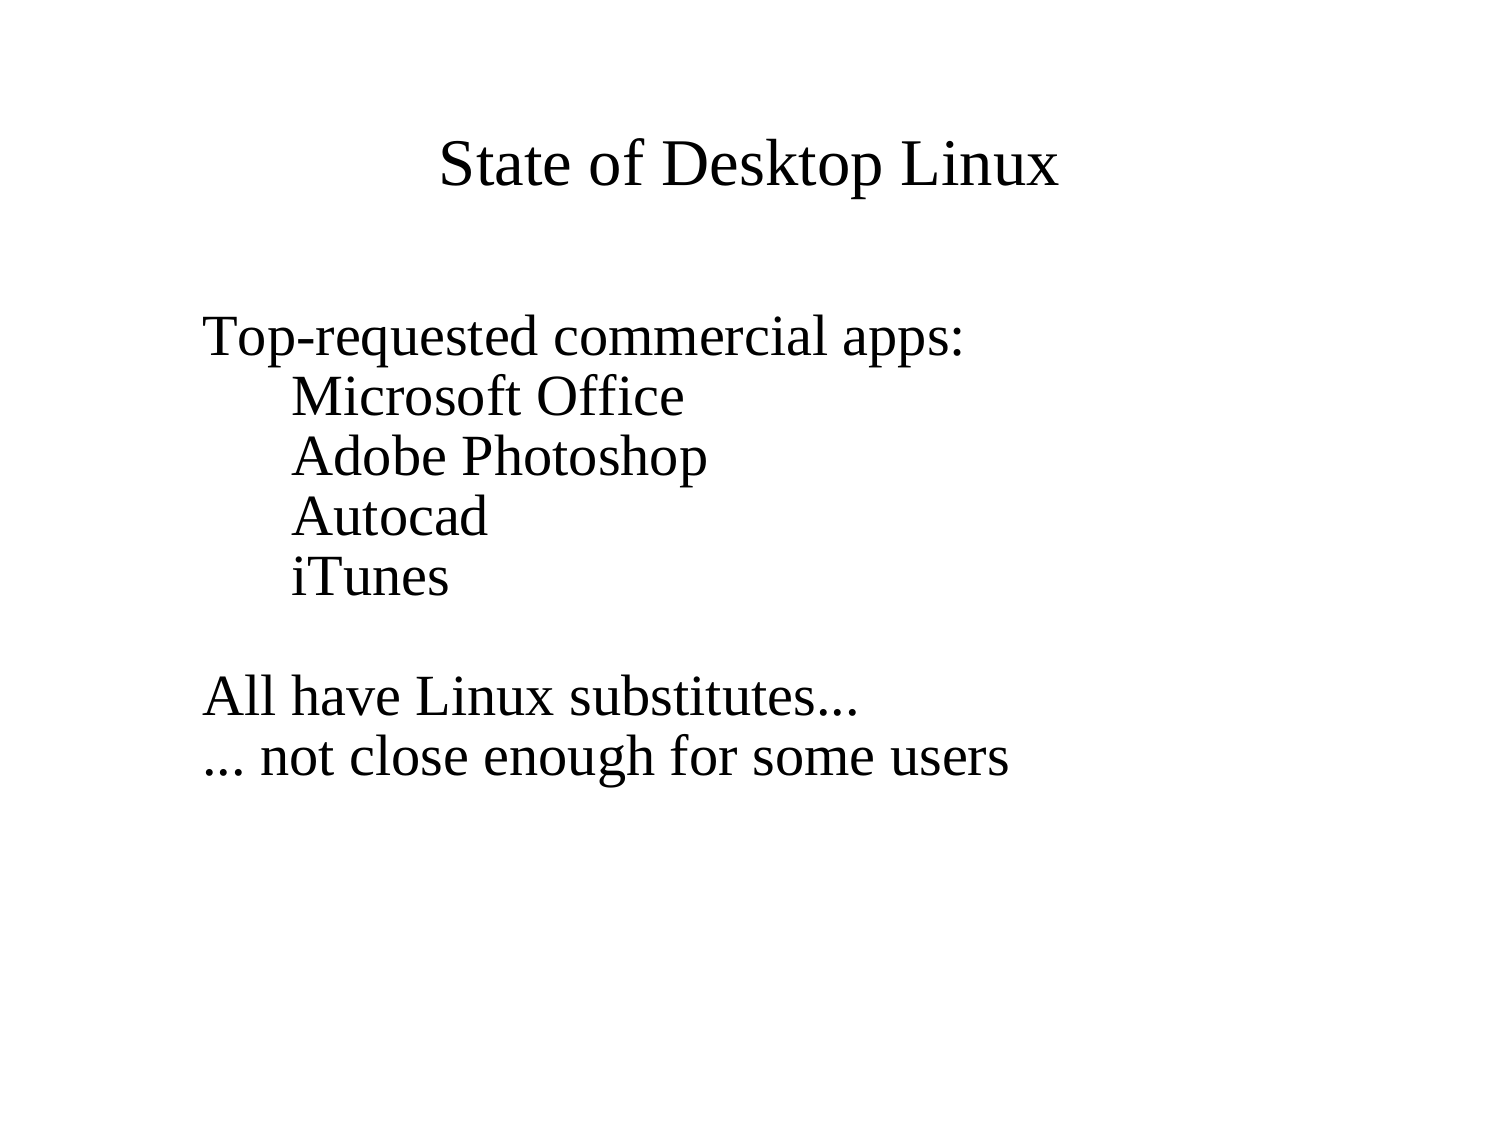

# State of Desktop Linux
Top-requested commercial apps:
 Microsoft Office
 Adobe Photoshop
 Autocad
 iTunes
All have Linux substitutes...
... not close enough for some users